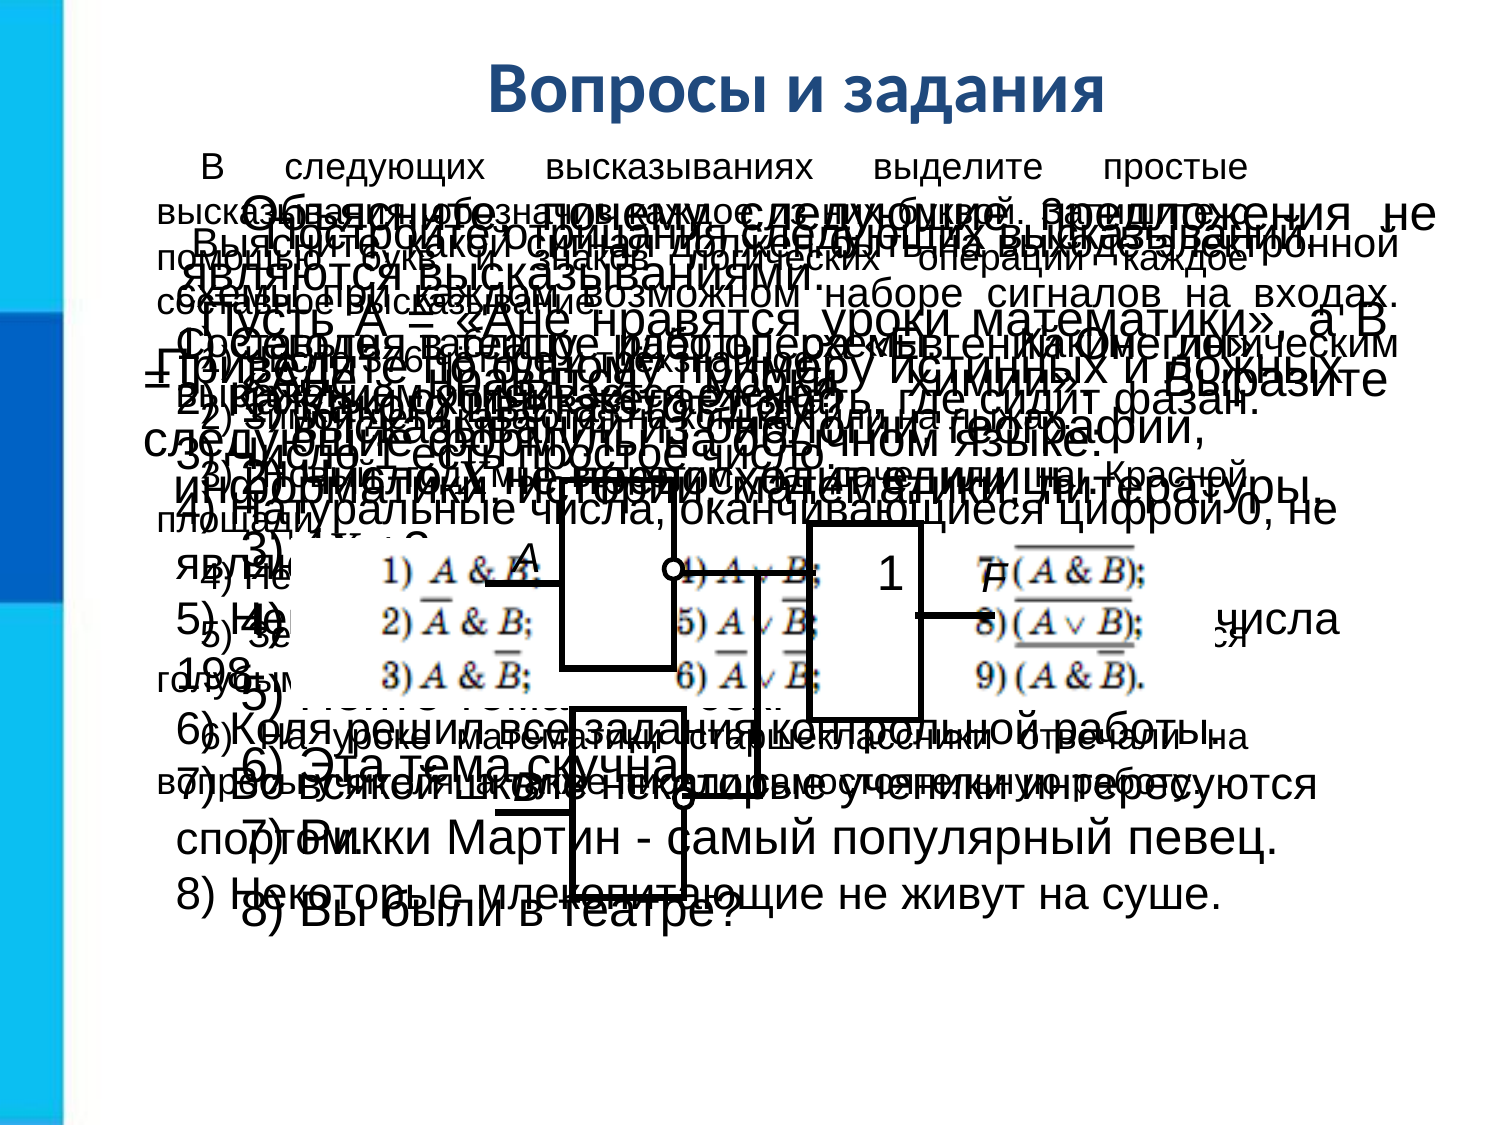

Вопросы и задания
В следующих высказываниях выделите простые высказывания, обозначив каждое из них буквой. Запишите с помощью букв и знаков логических операций каждое составное высказывание.
1) Число 376 чётное и трёхзначное.
2) Зимой дети катаются на коньках или на лыжах.
3) Новый год мы встретим на даче или на Красной площади.
4) Неверно, что Солнце движется вокруг Земли.
5) Земля имеет форму шара, который из космоса кажется голубым.
6) На уроке математики старшеклассники отвечали на вопросы учителя, а также писали самостоятельную работу.
Объясните, почему следующие предложения не являются высказываниями.
1) Какого цвета этот дом?
2) Число Х не превосходит единицы.
3) 4Х +3.
4) Посмотрите в окно.
5) Пейте томатный сок!
6) Эта тема скучна.
7) Рикки Мартин - самый популярный певец.
8) Вы были в театре?
 Постройте отрицания следующих высказываний.
1) Сегодня в театре идёт опера «Евгений Онегин».
2) Каждый охотник желает знать, где сидит фазан.
3) Число 1 есть простое число.
4) Натуральные числа, оканчивающиеся цифрой 0, не являются простыми числами.
5) Неверно, что число 3 не является делителем числа 198.
6) Коля решил все задания контрольной работы.
7) Во всякой школе некоторые ученики интересуются спортом.
8) Некоторые млекопитающие не живут на суше.
Выясните, какой сигнал должен быть на выходе электронной схемы при каждом возможном наборе сигналов на входах. Составьте таблицу работы схемы. Каким логическим выражением описывается схема?
Пусть А = «Ане нравятся уроки математики», а В = «Ане нравятся уроки химии». Выразите следующие формулы на обычном языке:
Приведите по одному примеру истинных и ложных высказываний из биологии, географии, информатики, истории, математики, литературы.
1
 F
А
В